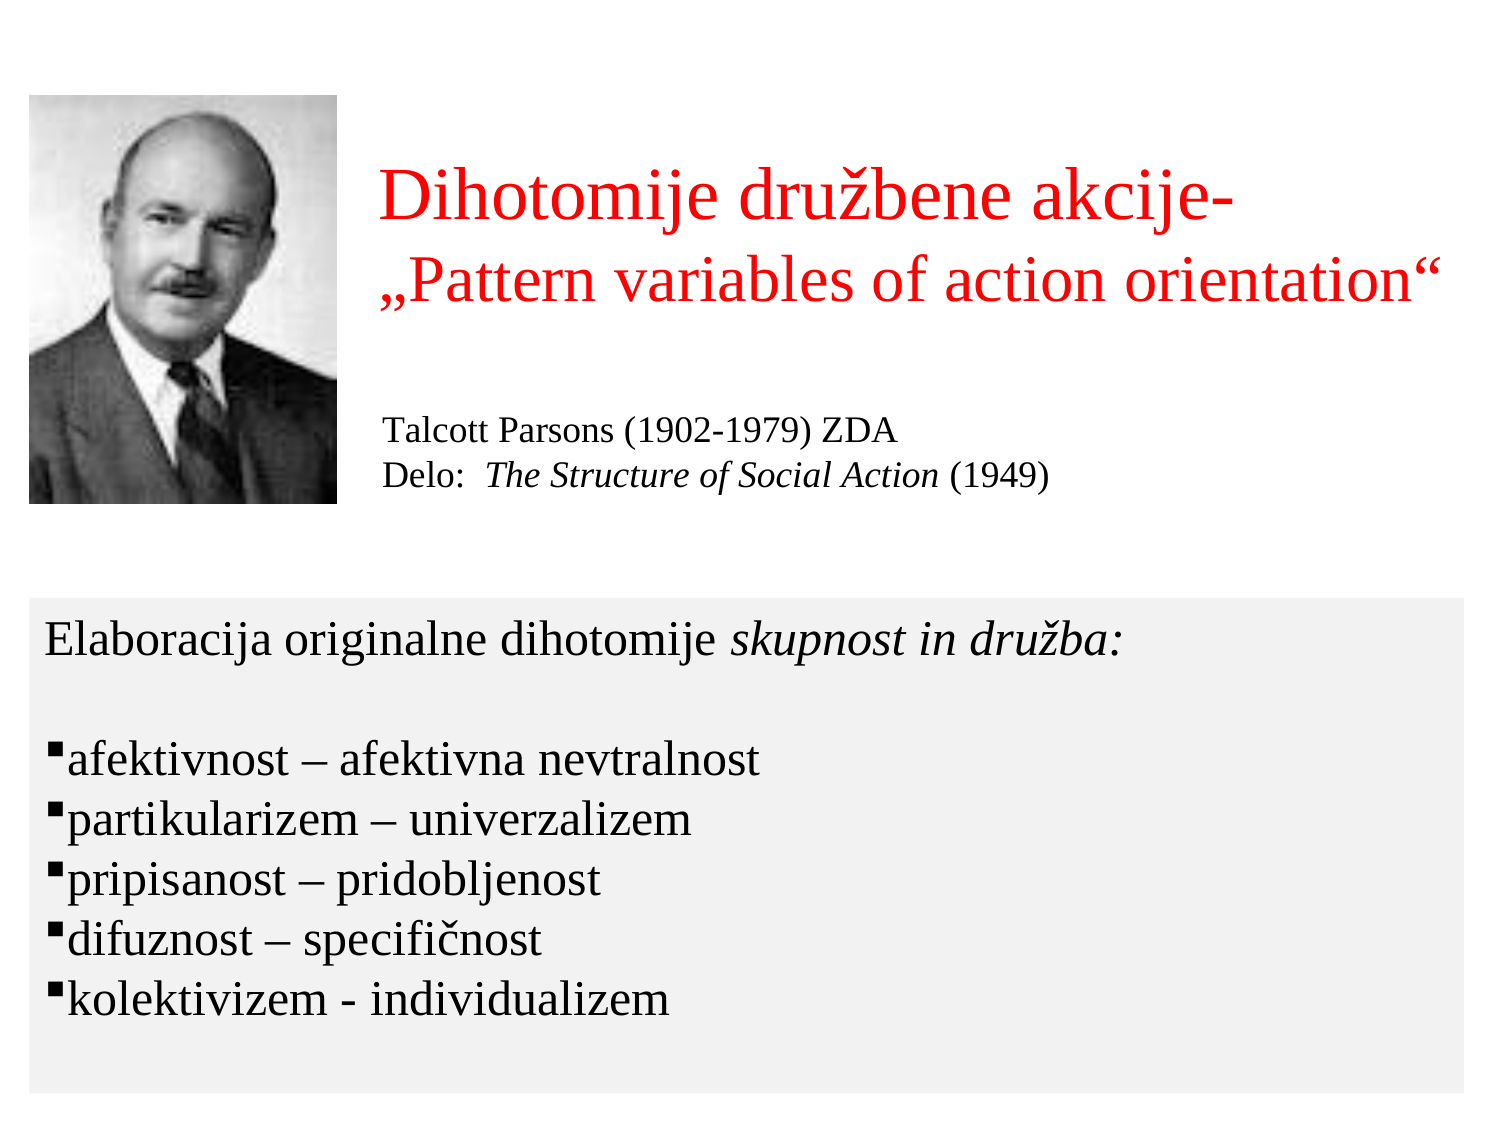

Dihotomije družbene akcije-
„Pattern variables of action orientation“
Talcott Parsons (1902-1979) ZDA
Delo: The Structure of Social Action (1949)
Elaboracija originalne dihotomije skupnost in družba:
afektivnost – afektivna nevtralnost
partikularizem – univerzalizem
pripisanost – pridobljenost
difuznost – specifičnost
kolektivizem - individualizem